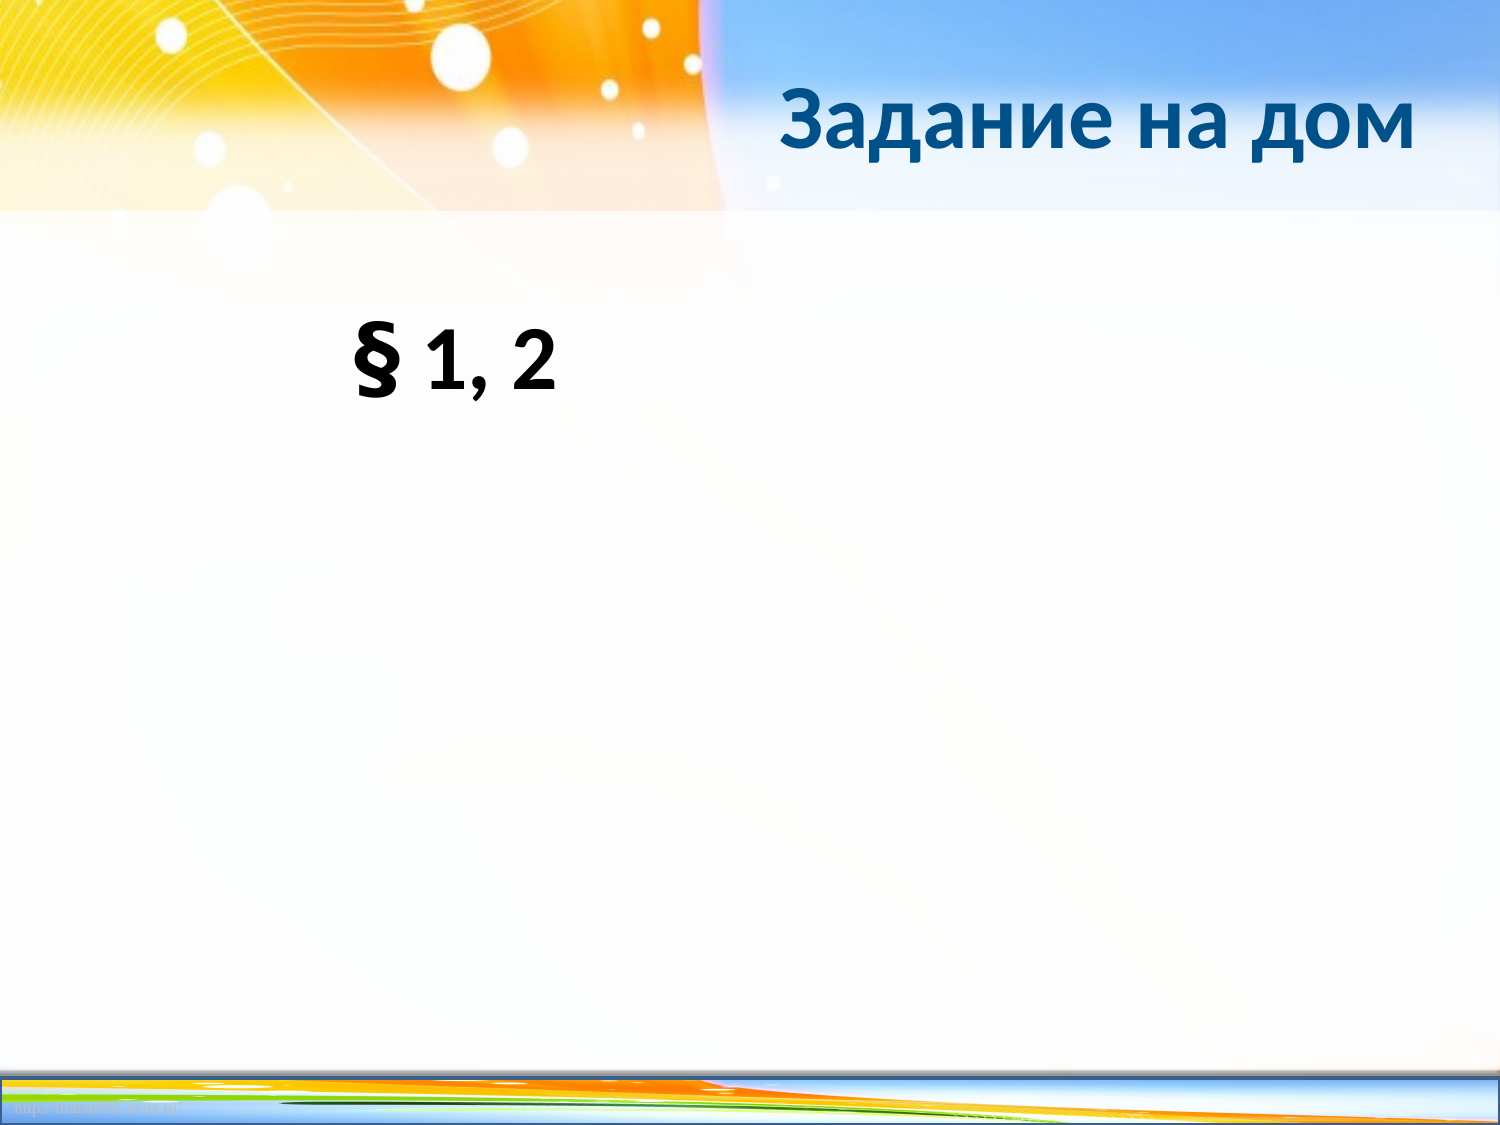

# Задание на дом
§ 1, 2